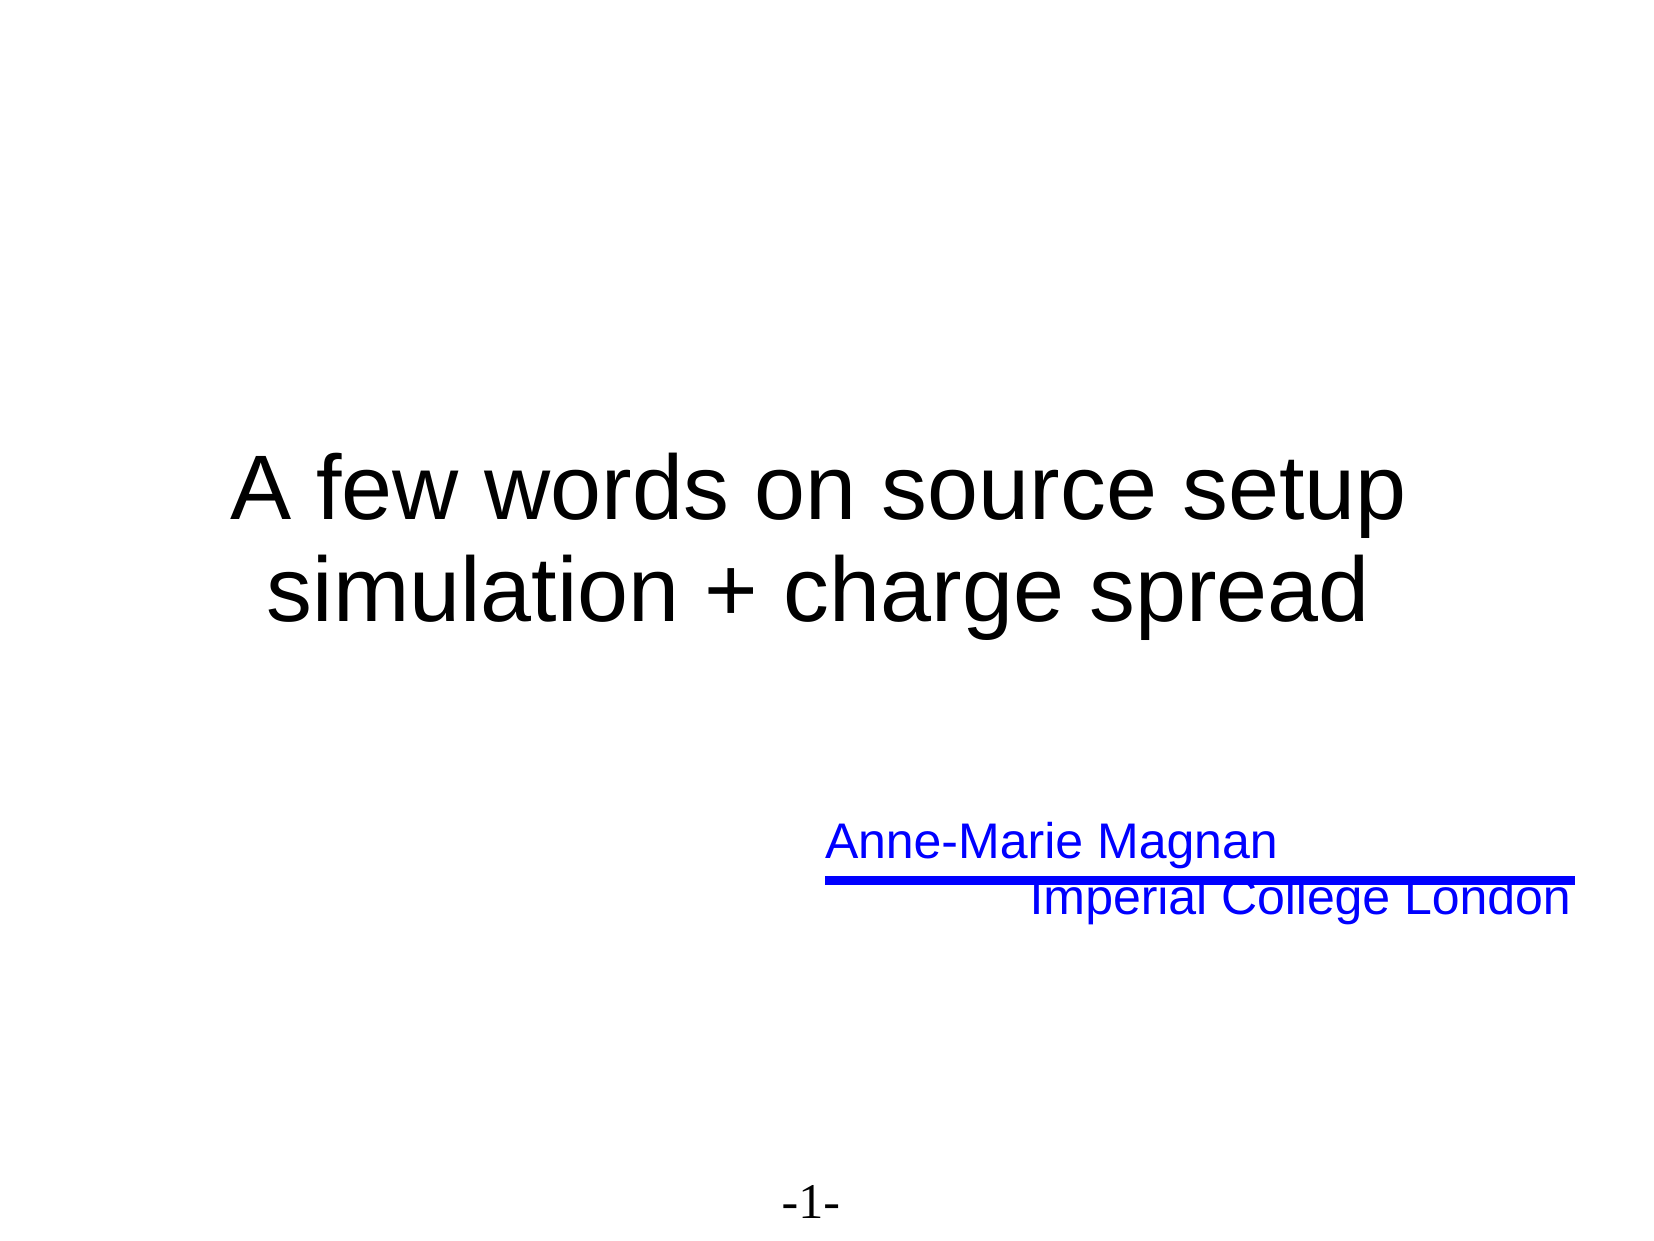

# A few words on source setup simulation + charge spread
Anne-Marie Magnan
Imperial College London
1